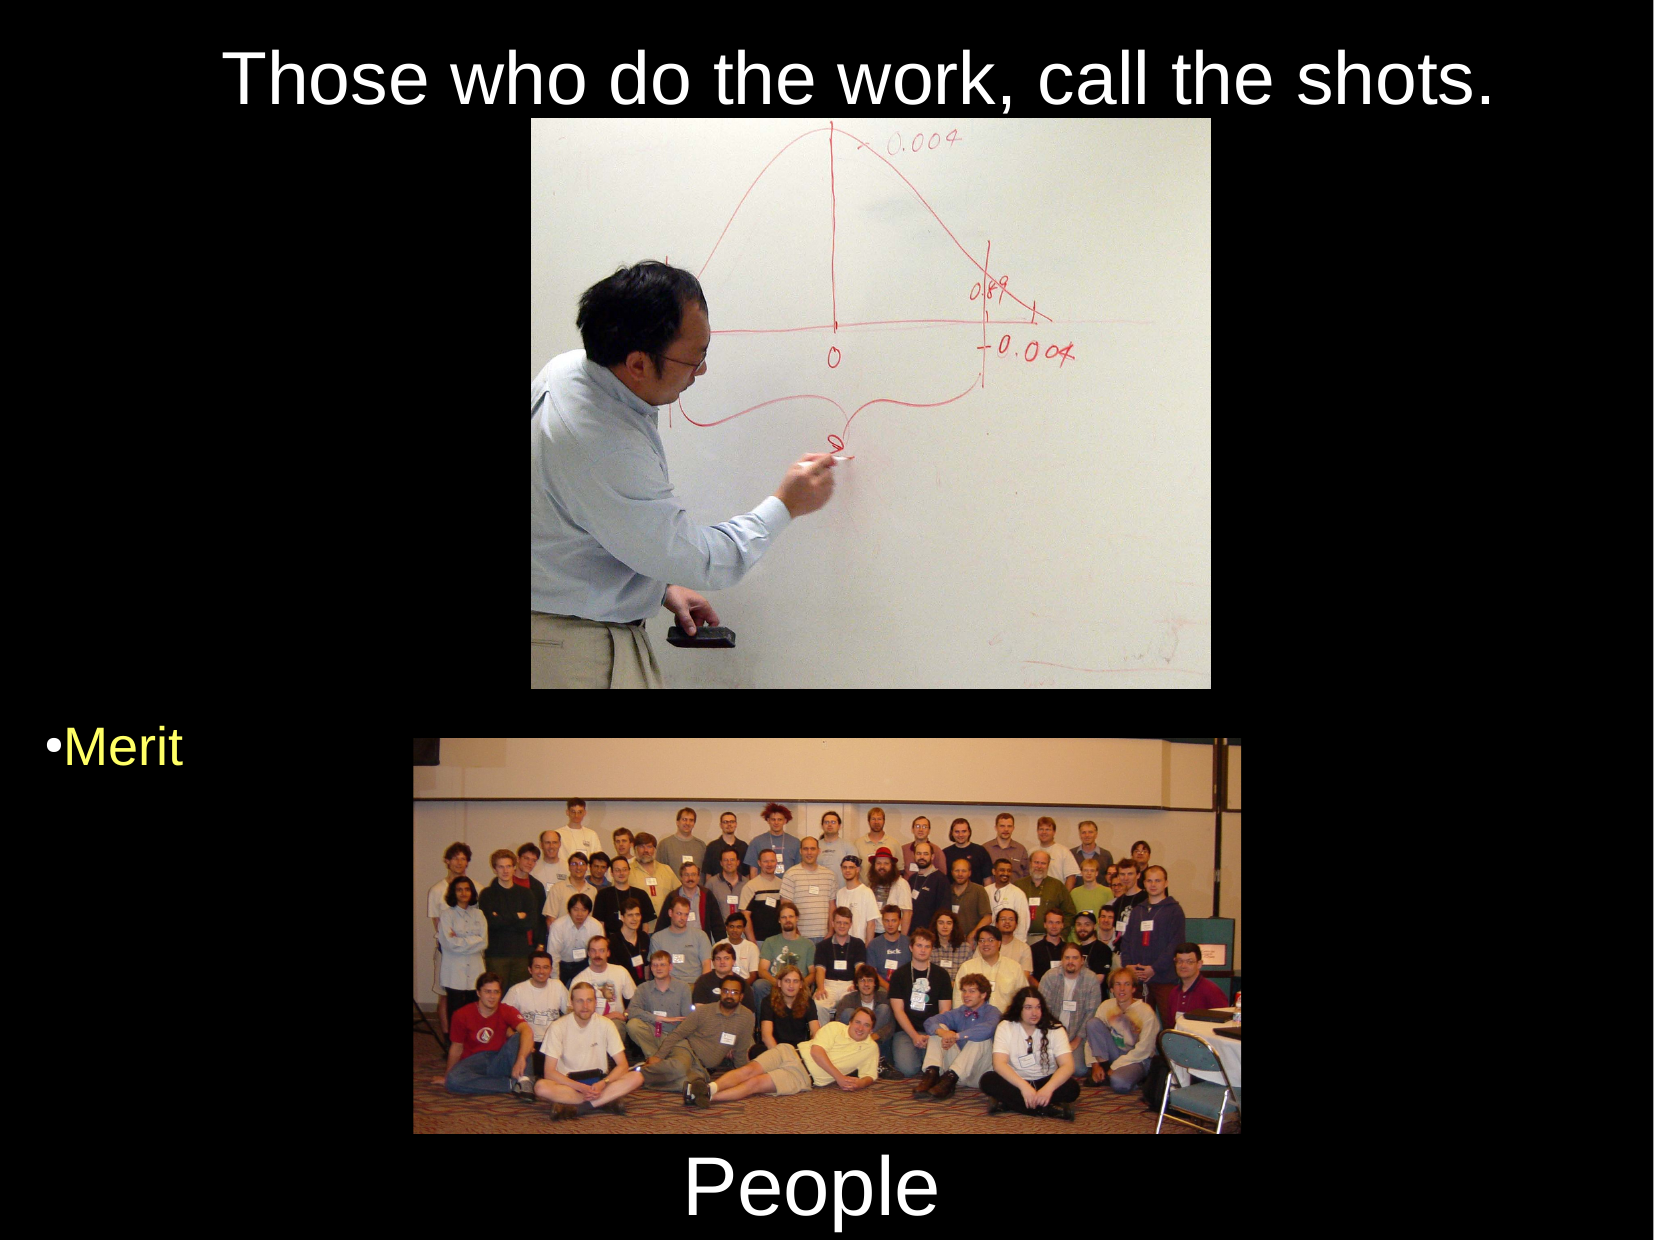

Those who do the work, call the shots.
Merit
People